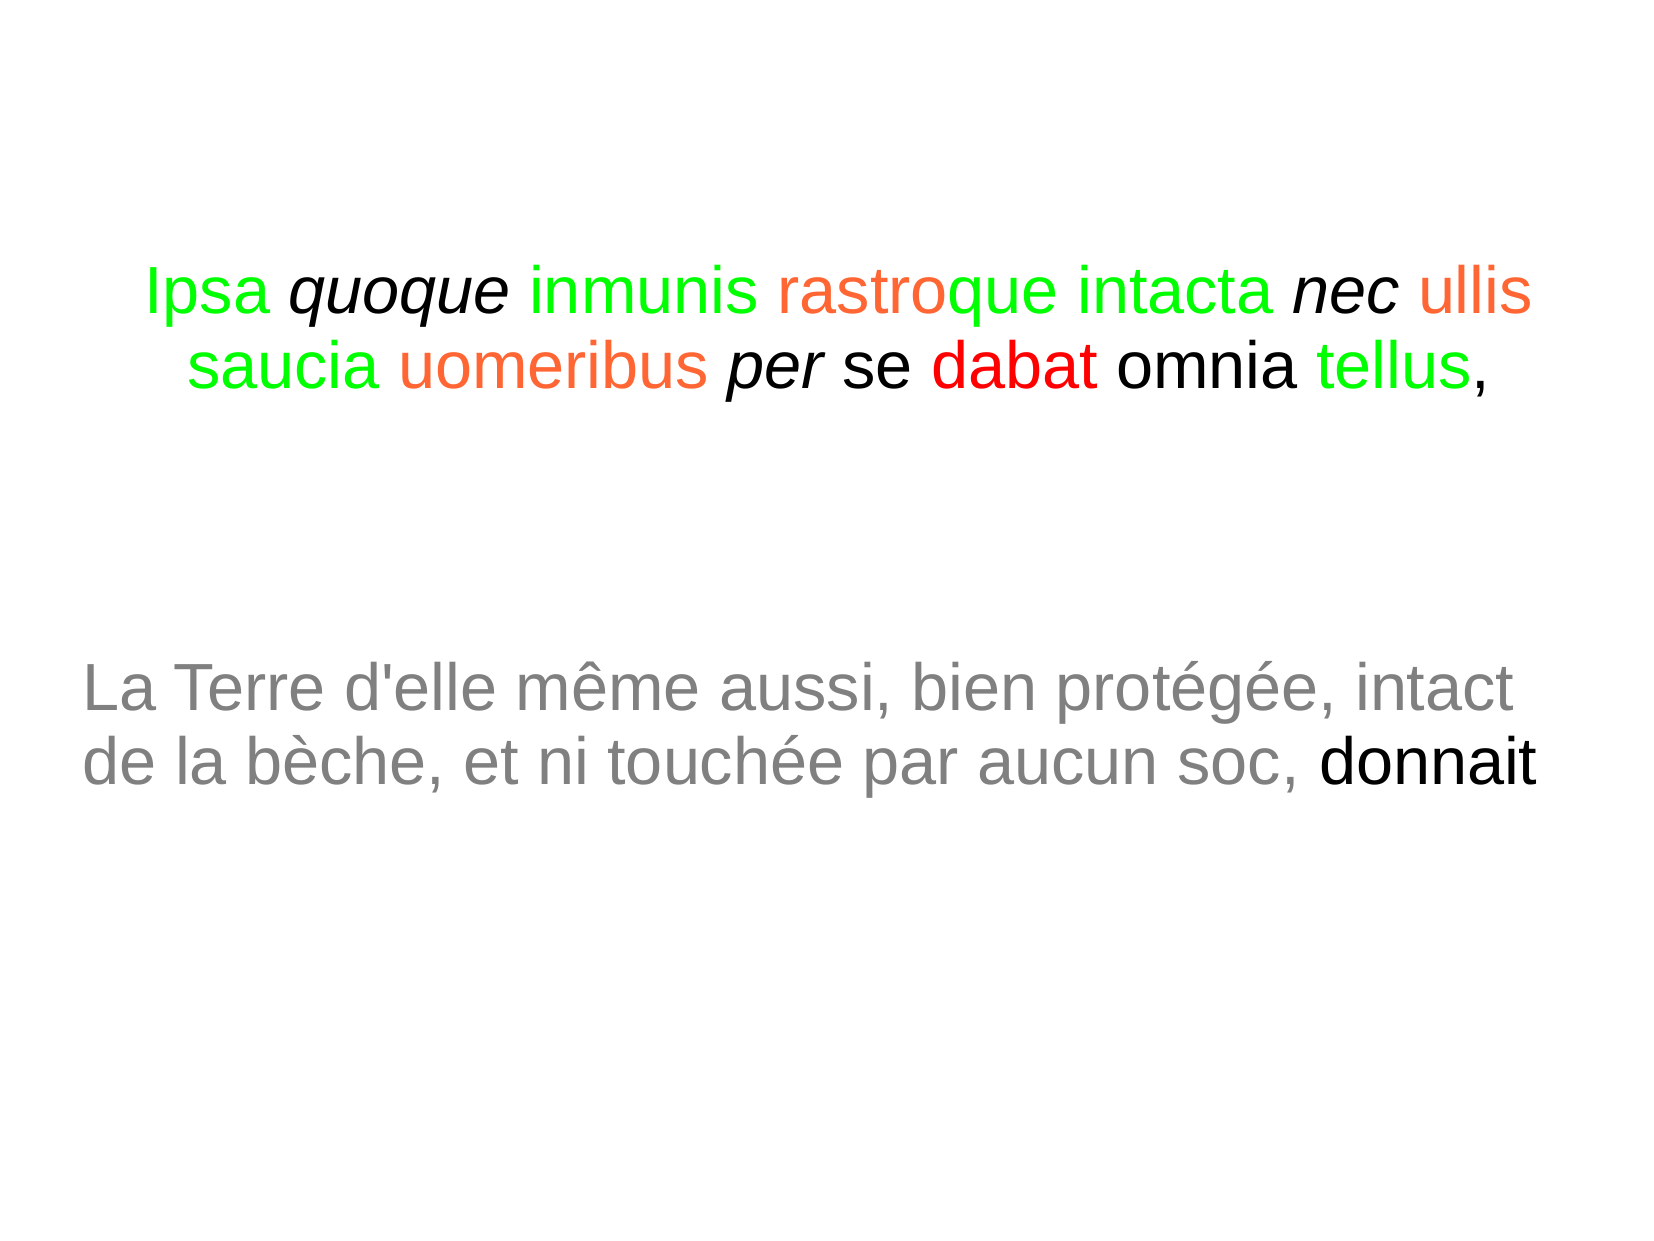

# Ipsa quoque inmunis rastroque intacta nec ullis saucia uomeribus per se dabat omnia tellus,
La Terre d'elle même aussi, bien protégée, intact de la bèche, et ni touchée par aucun soc, donnait